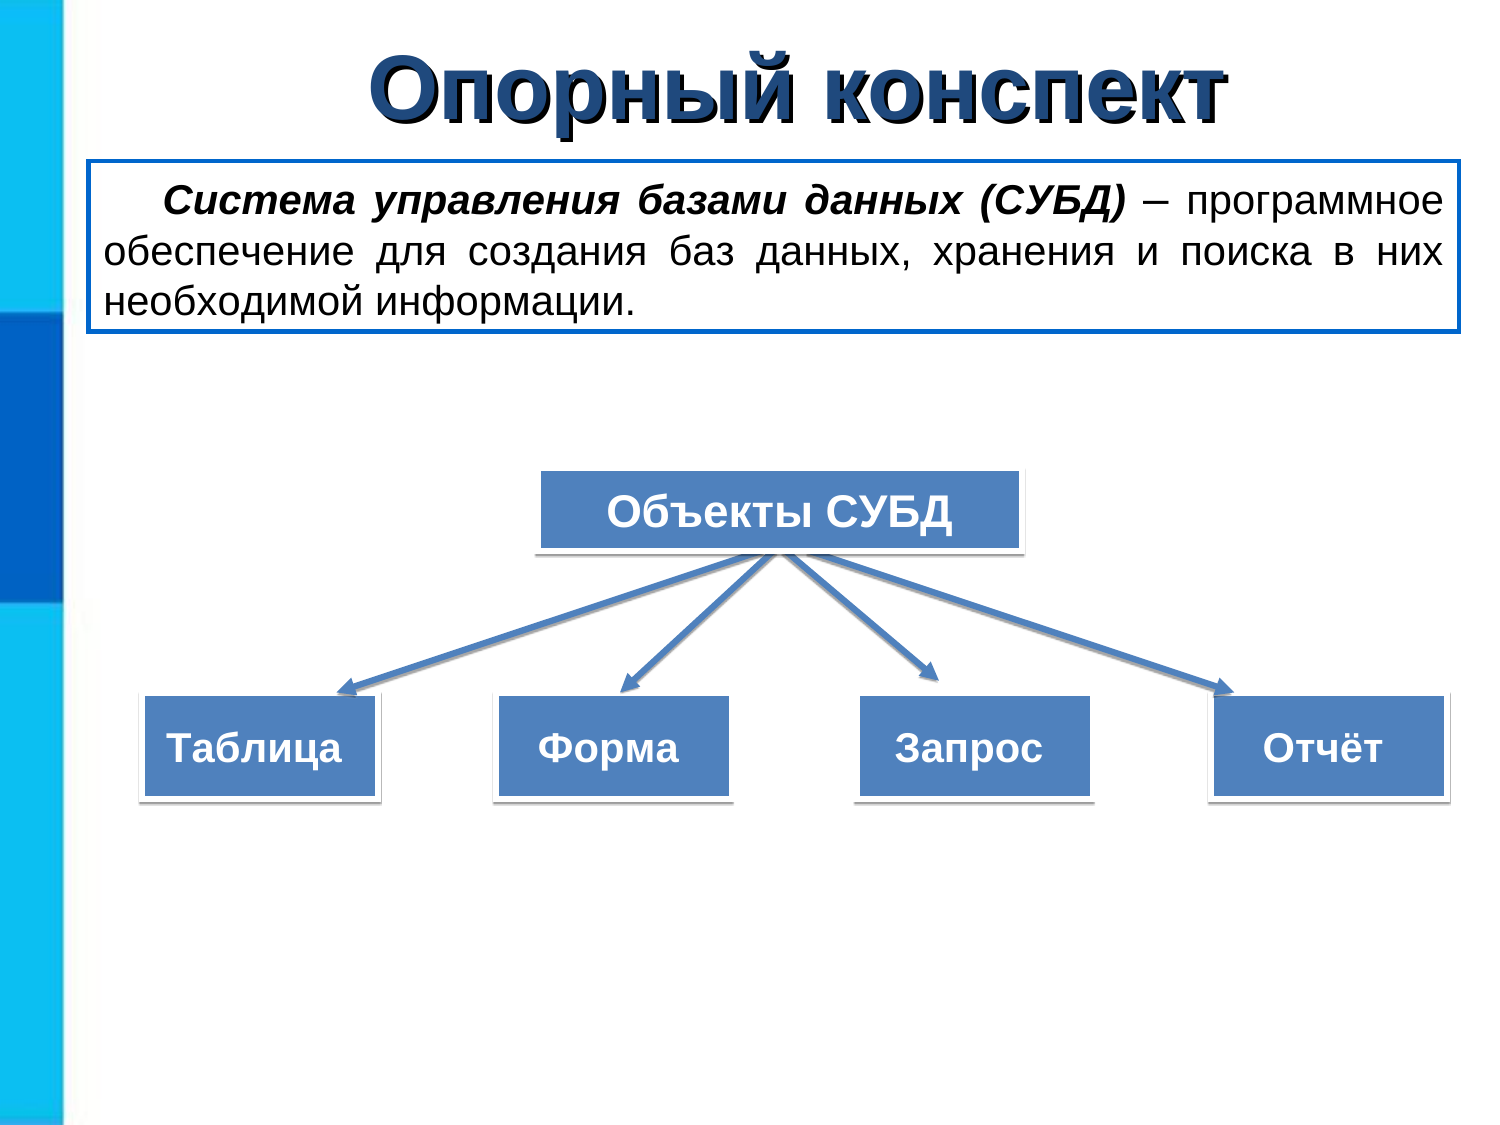

Опорный конспект
Система управления базами данных (СУБД) – программное обеспечение для создания баз данных, хранения и поиска в них необходимой информации.
Объекты СУБД
Таблица
Форма
Запрос
Отчёт